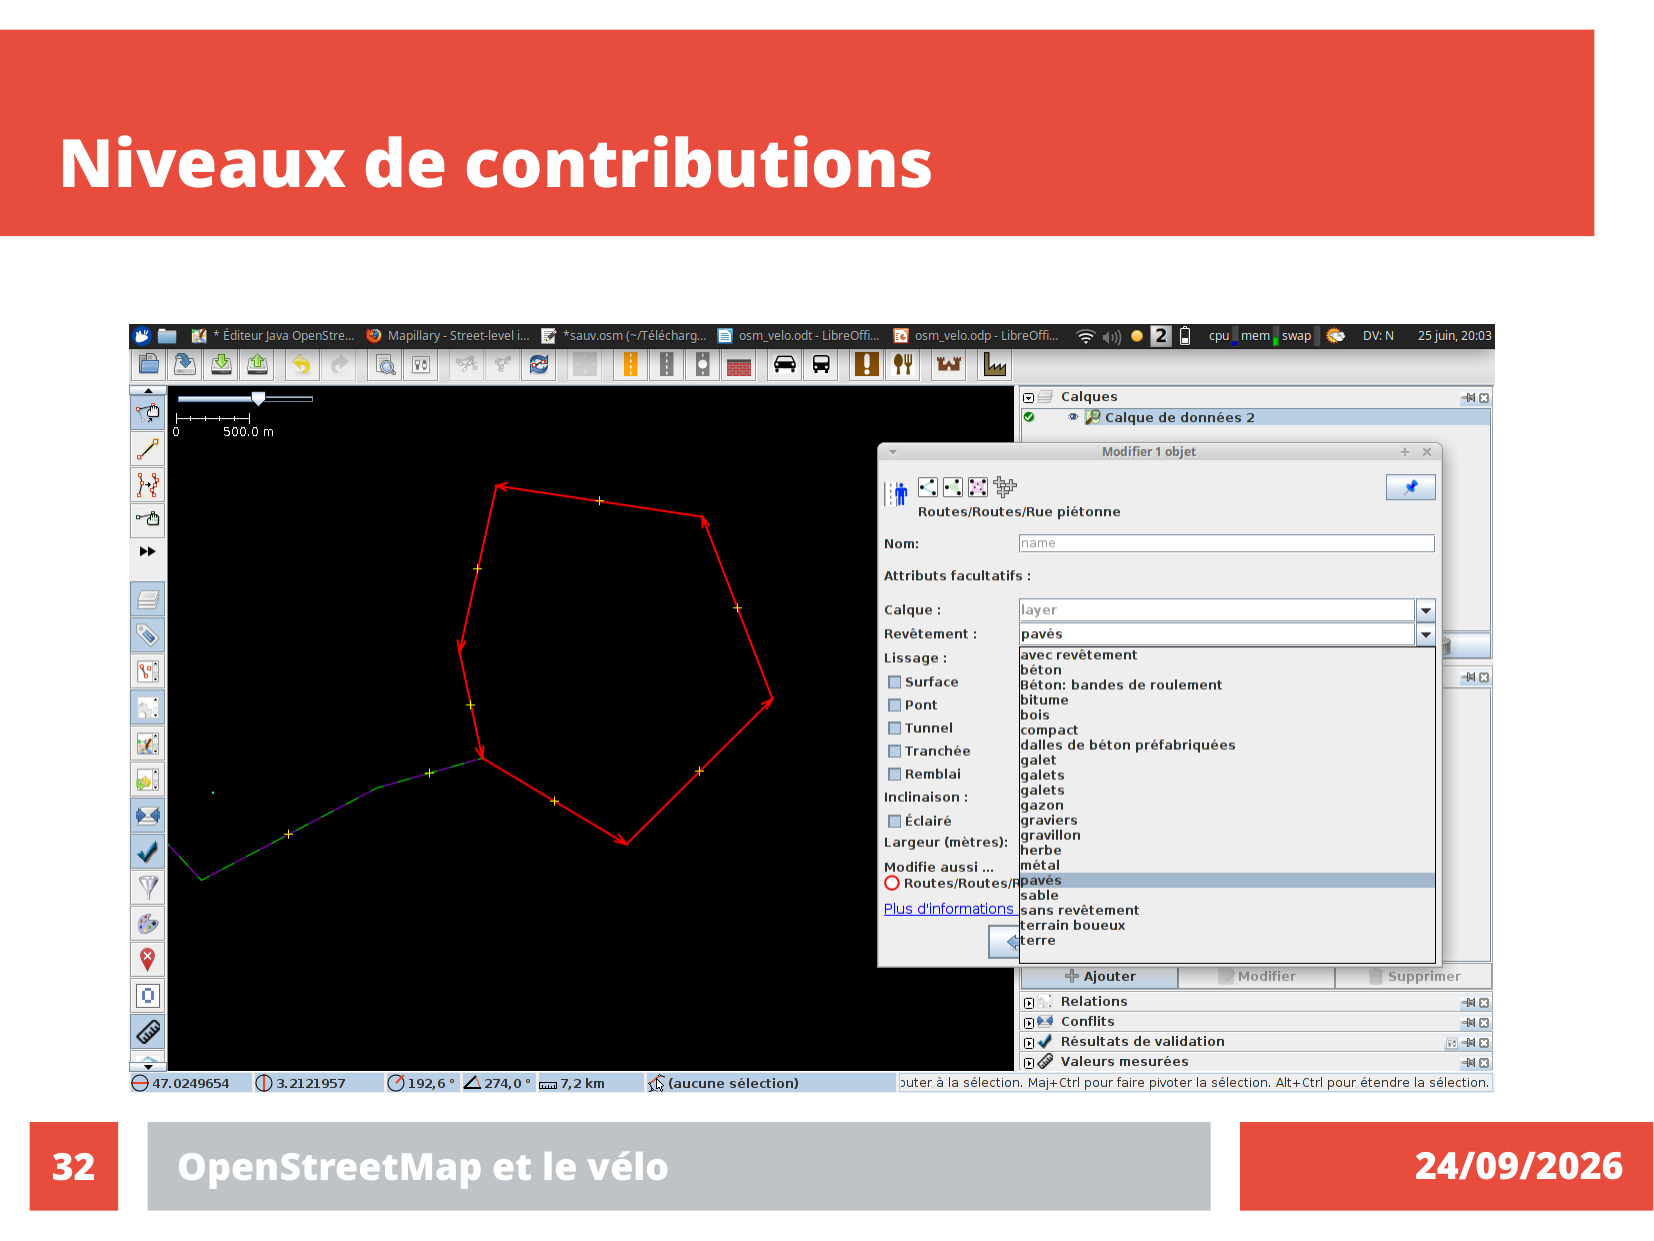

# Niveaux de contributions
32
OpenStreetMap et le vélo